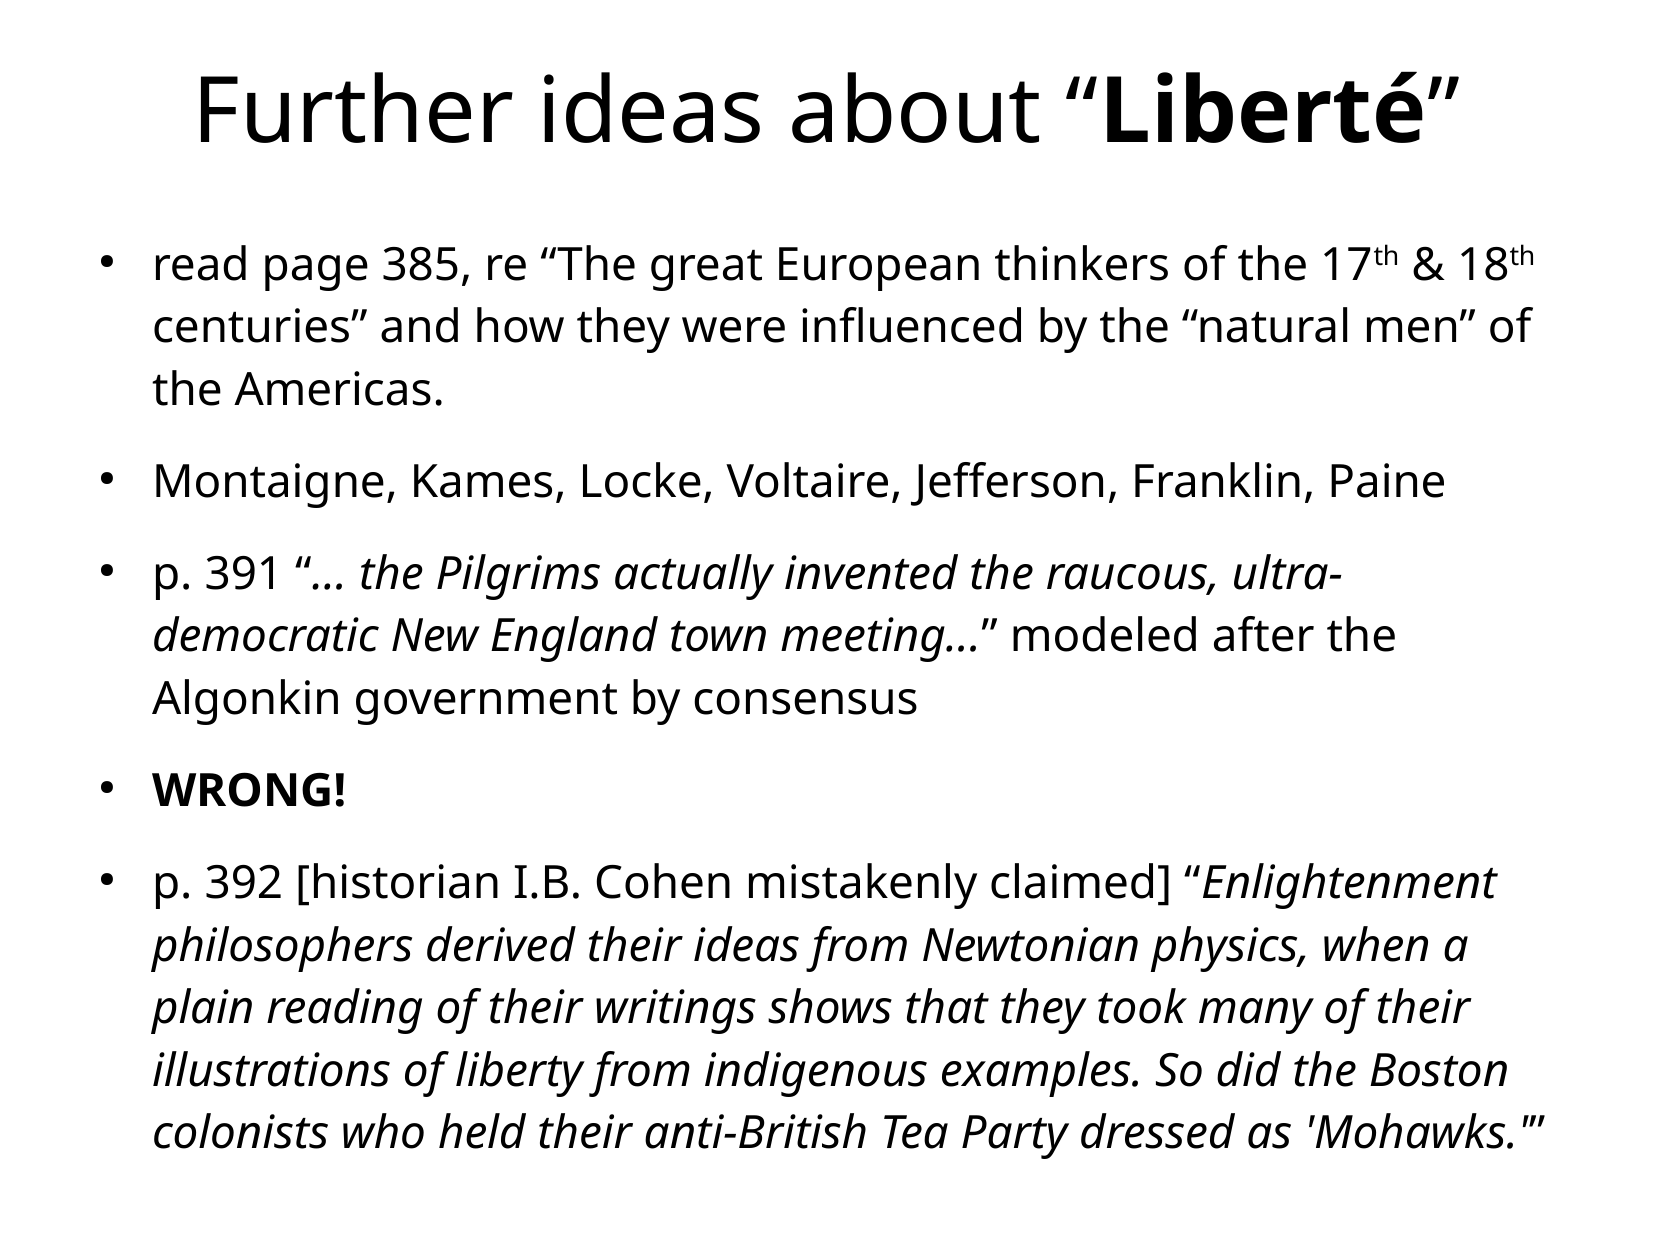

# Further ideas about “Liberté”
read page 385, re “The great European thinkers of the 17th & 18th centuries” and how they were influenced by the “natural men” of the Americas.
Montaigne, Kames, Locke, Voltaire, Jefferson, Franklin, Paine
p. 391 “... the Pilgrims actually invented the raucous, ultra-democratic New England town meeting...” modeled after the Algonkin government by consensus
WRONG!
p. 392 [historian I.B. Cohen mistakenly claimed] “Enlightenment philosophers derived their ideas from Newtonian physics, when a plain reading of their writings shows that they took many of their illustrations of liberty from indigenous examples. So did the Boston colonists who held their anti-British Tea Party dressed as 'Mohawks.'”